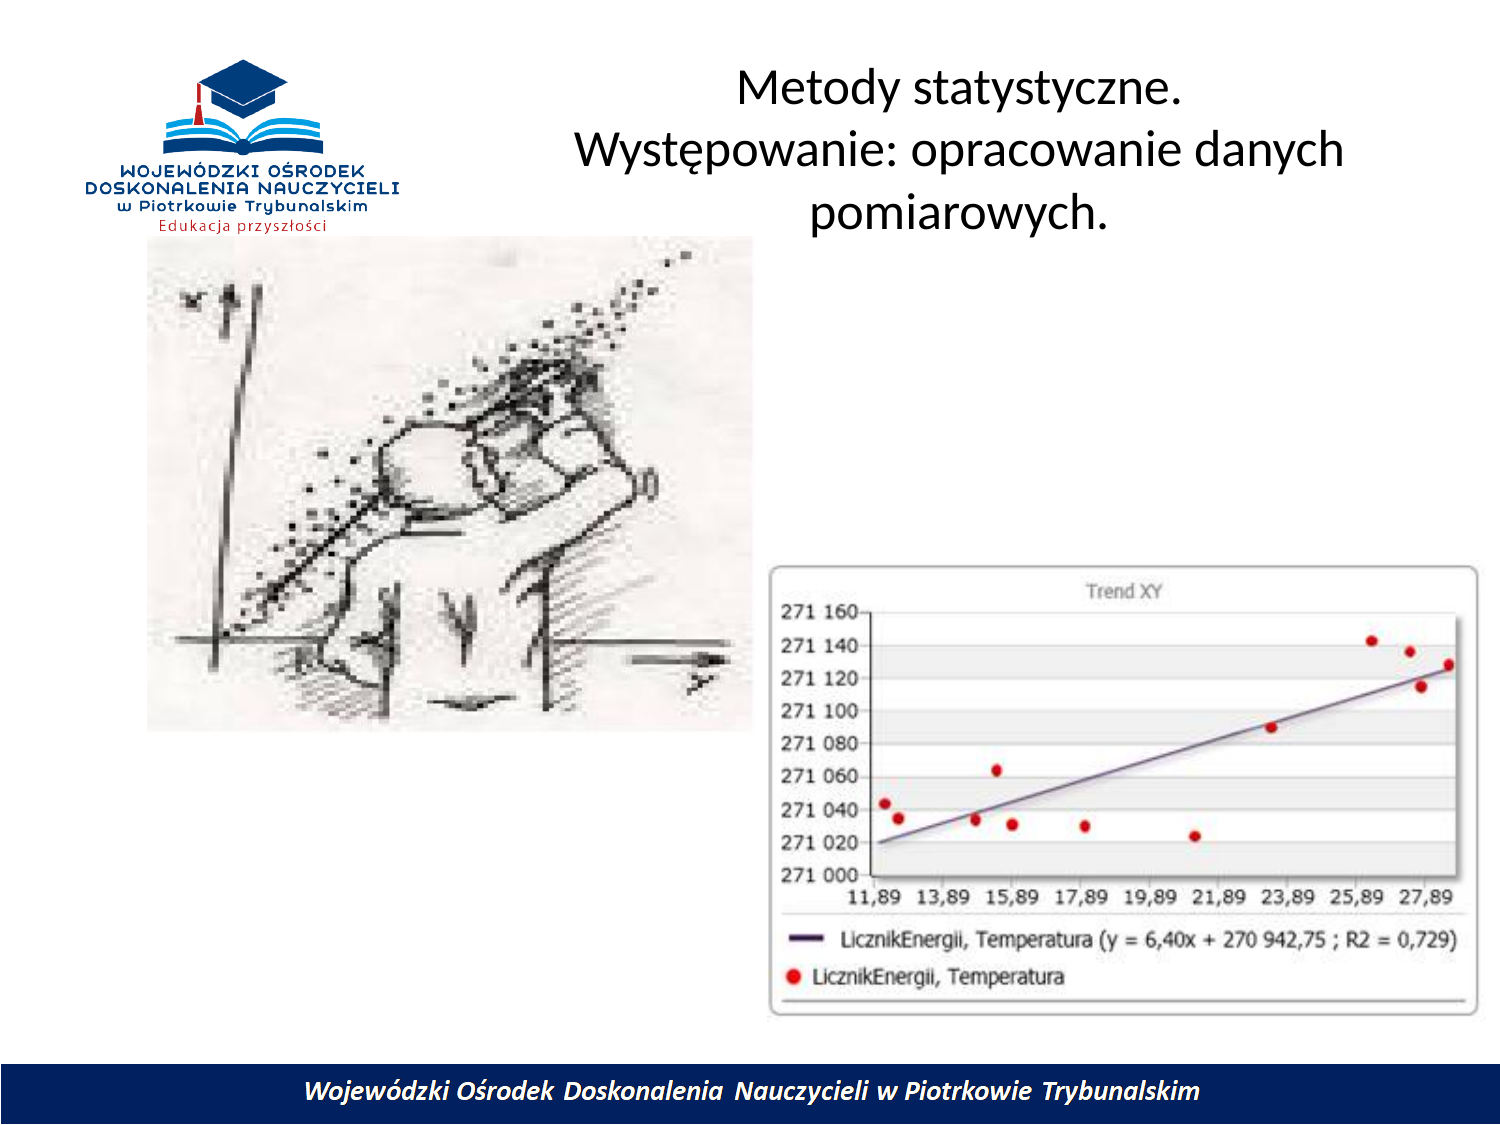

# Metody statystyczne. Występowanie: opracowanie danych pomiarowych.